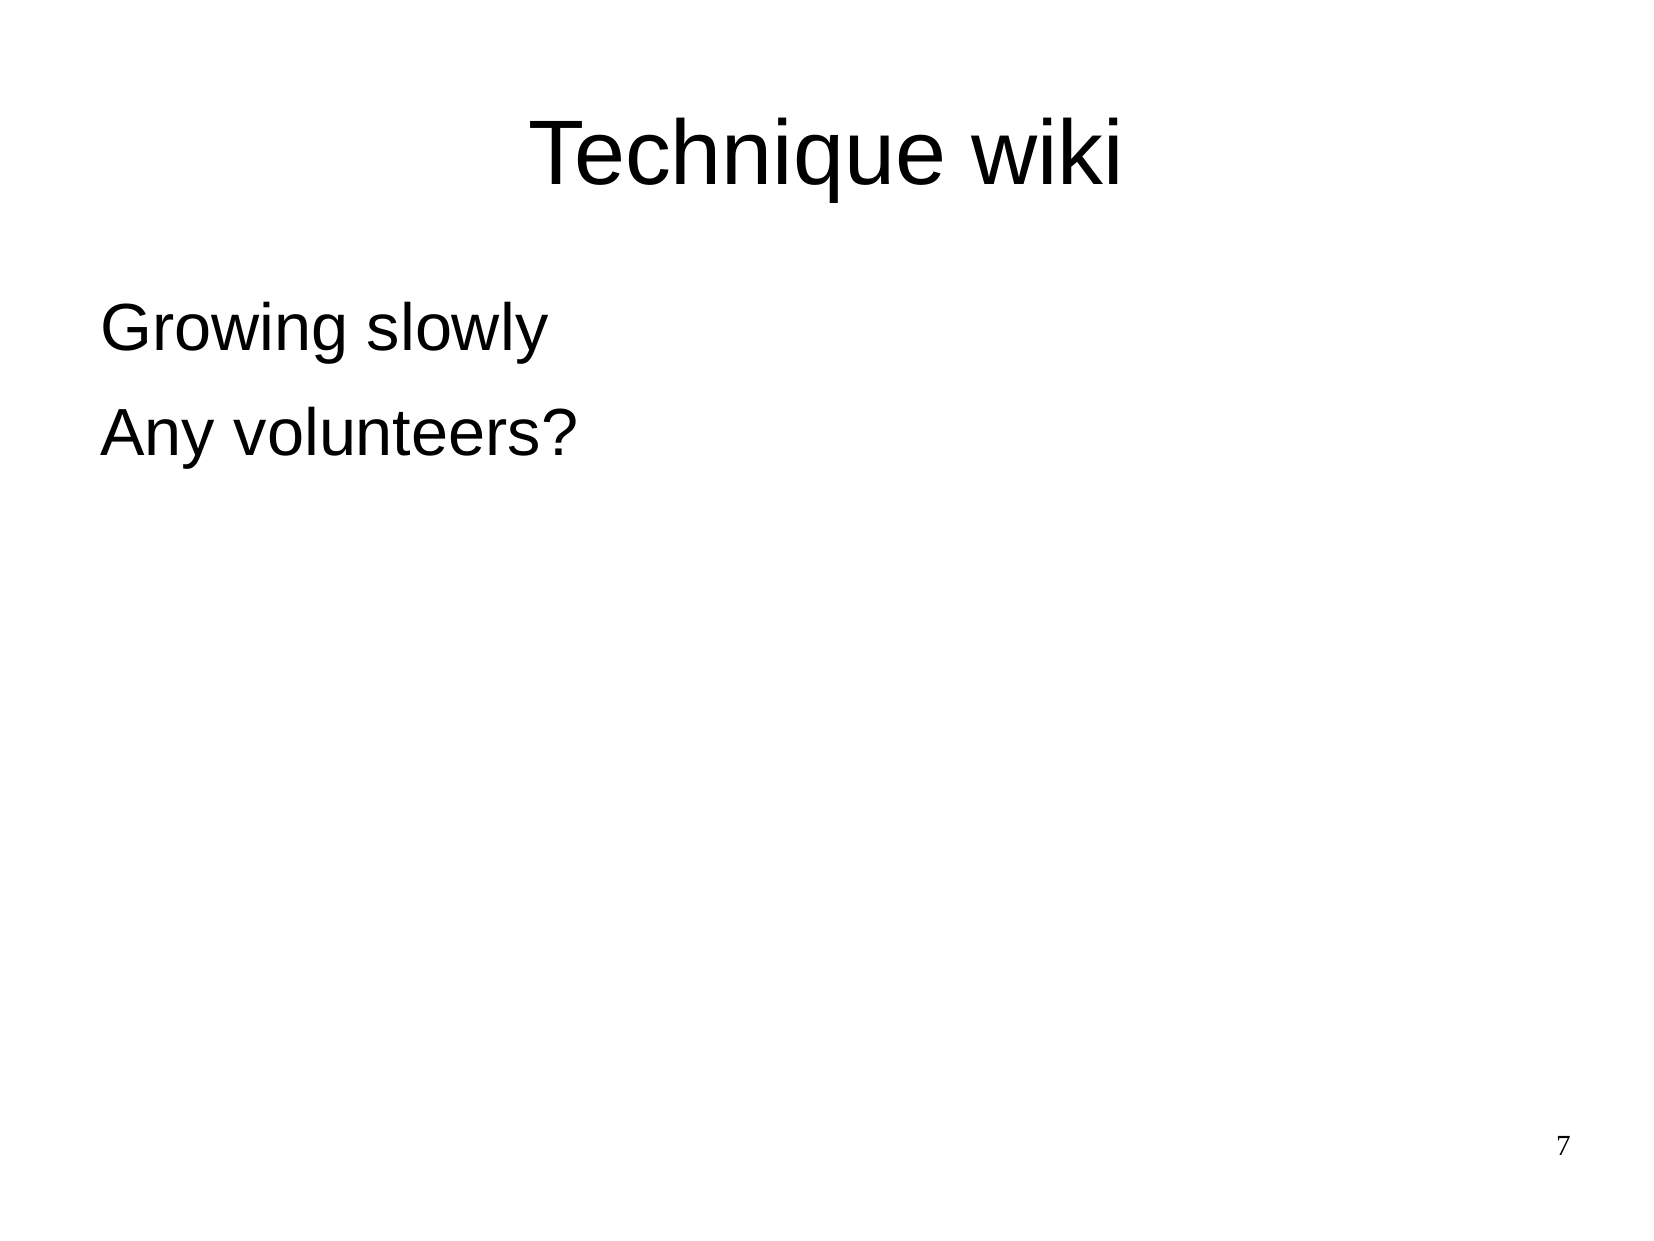

# Technique wiki
Growing slowly
Any volunteers?
7